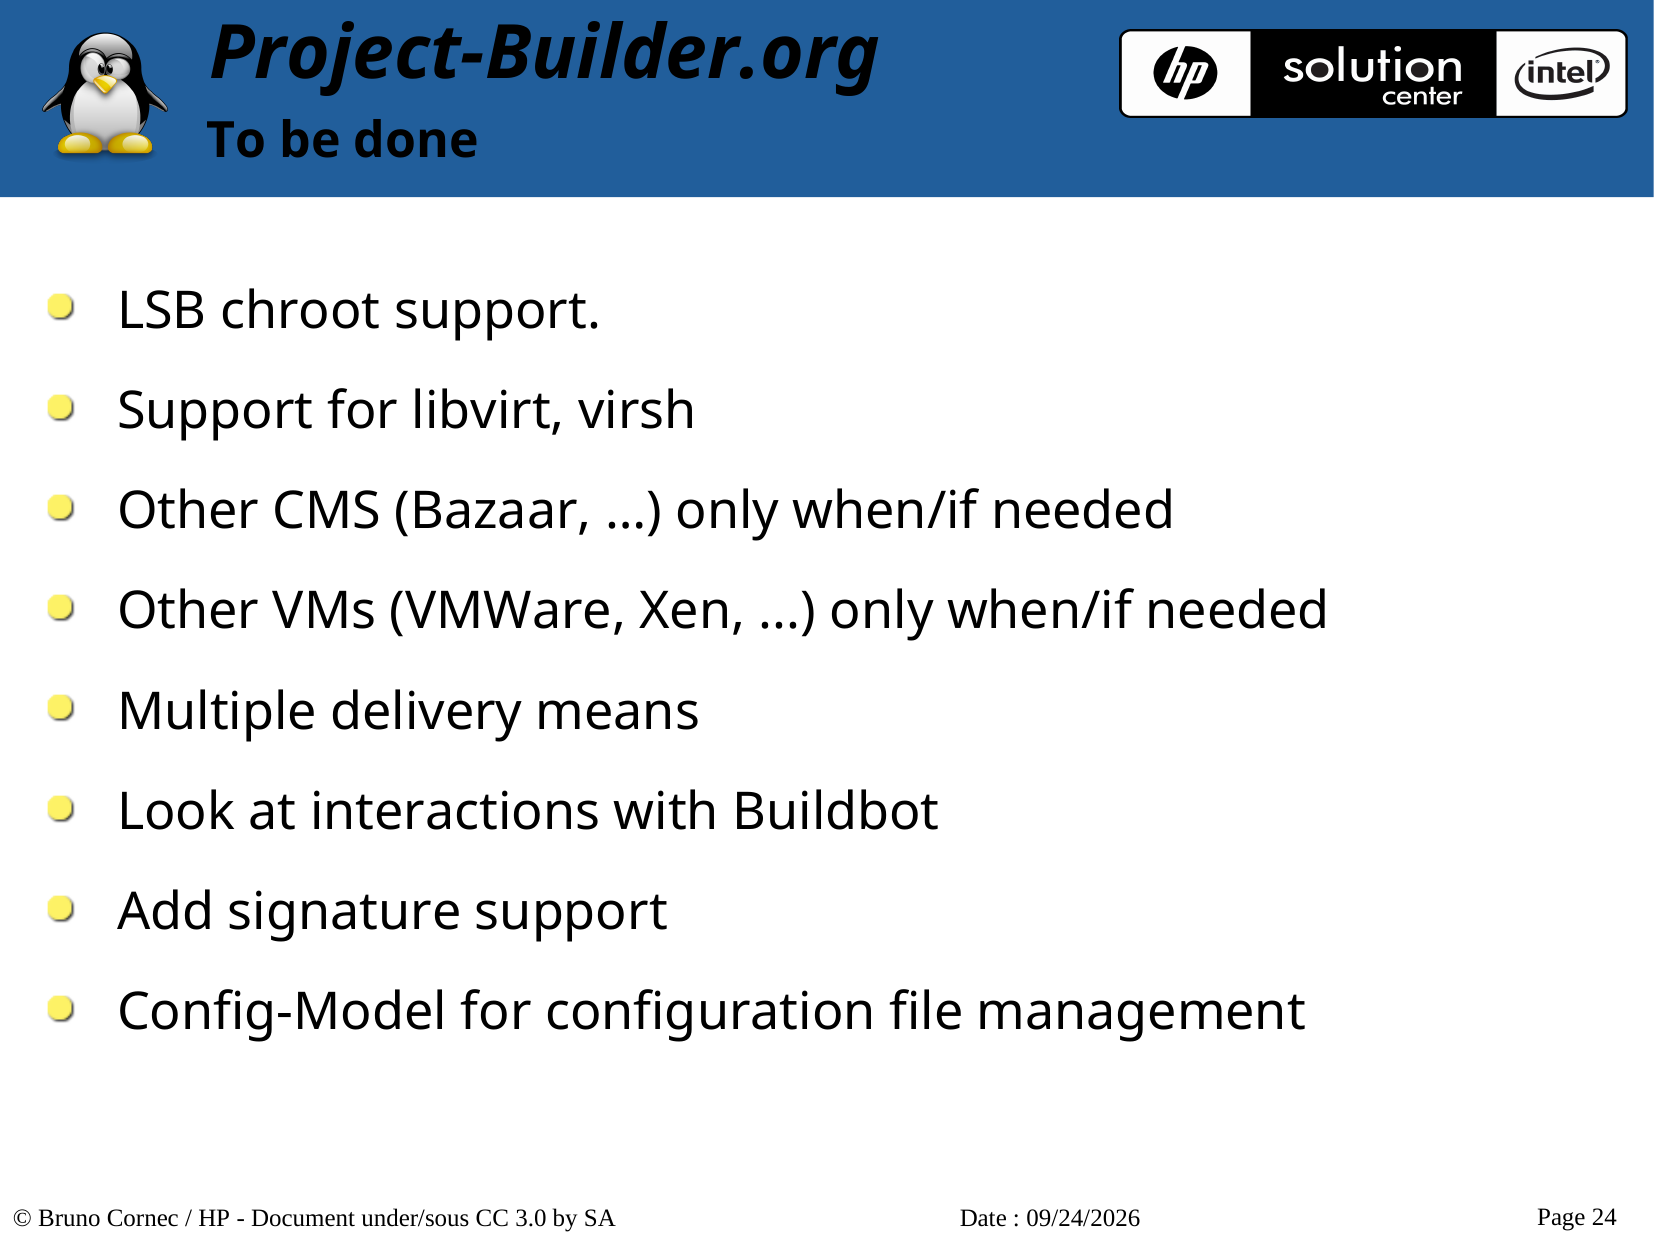

To be done
# LSB chroot support.
Support for libvirt, virsh
Other CMS (Bazaar, …) only when/if needed
Other VMs (VMWare, Xen, ...) only when/if needed
Multiple delivery means
Look at interactions with Buildbot
Add signature support
Config-Model for configuration file management